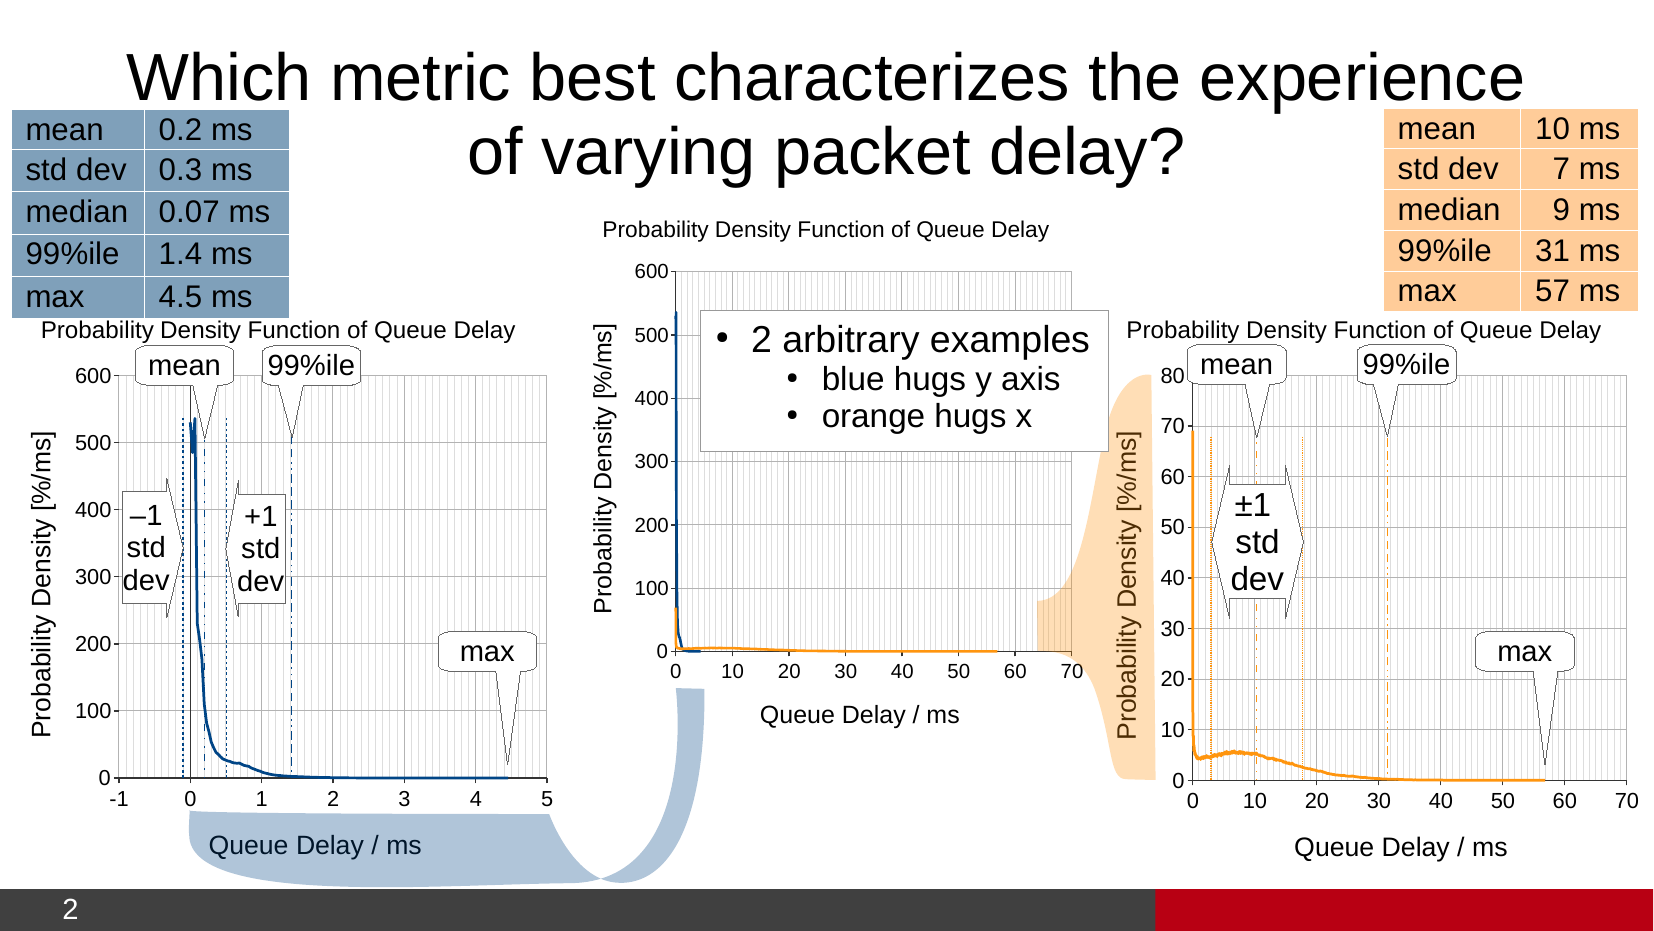

# Which metric best characterizes the experience of varying packet delay?
| mean | 10 ms |
| --- | --- |
| std dev | 7 ms |
| median | 9 ms |
| 99%ile | 31 ms |
| max | 57 ms |
| mean | 0.2 ms |
| --- | --- |
| std dev | 0.3 ms |
| median | 0.07 ms |
| 99%ile | 1.4 ms |
| max | 4.5 ms |
2 arbitrary examples
blue hugs y axis
orange hugs x
mean
99%ile
mean
99%ile
±1
std
dev
–1
std
dev
+1
std
dev
max
max
2